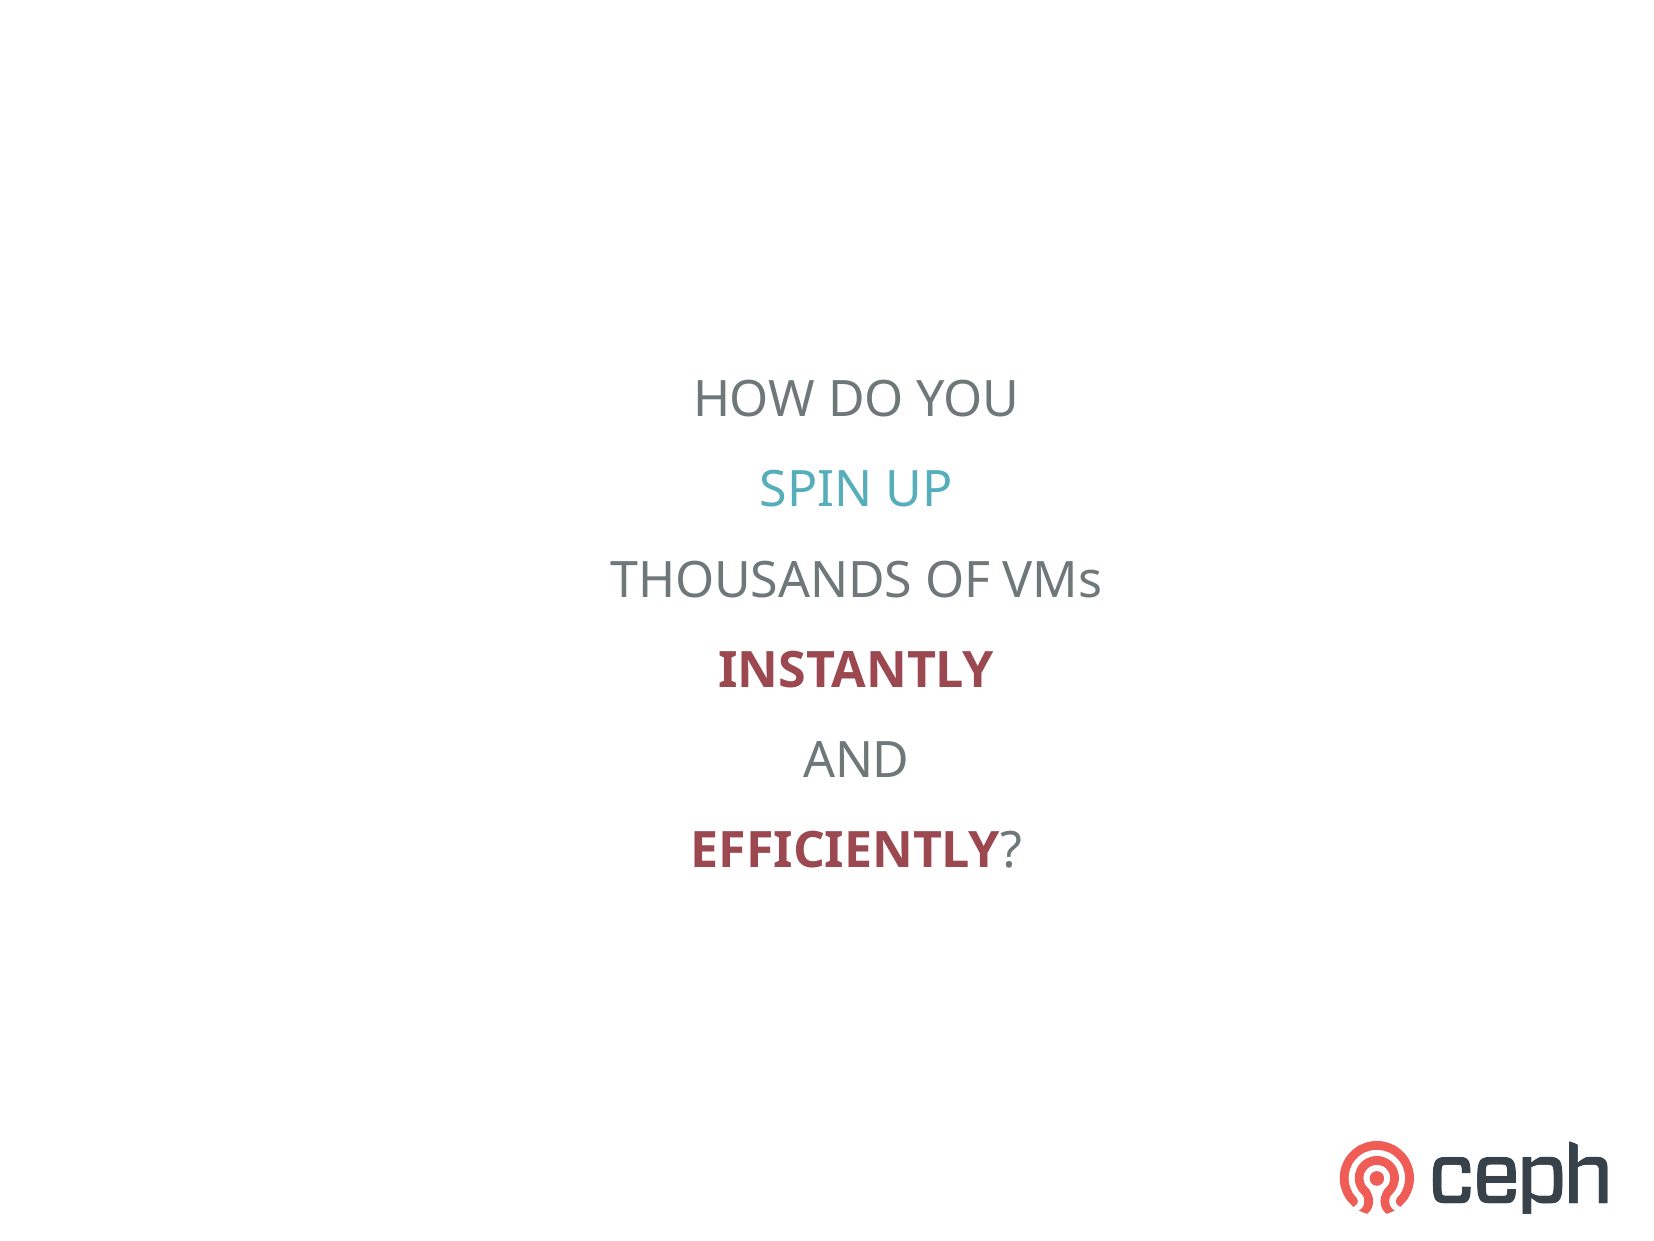

# HOW DO YOU
SPIN UP
THOUSANDS OF VMs
INSTANTLY
AND
EFFICIENTLY?